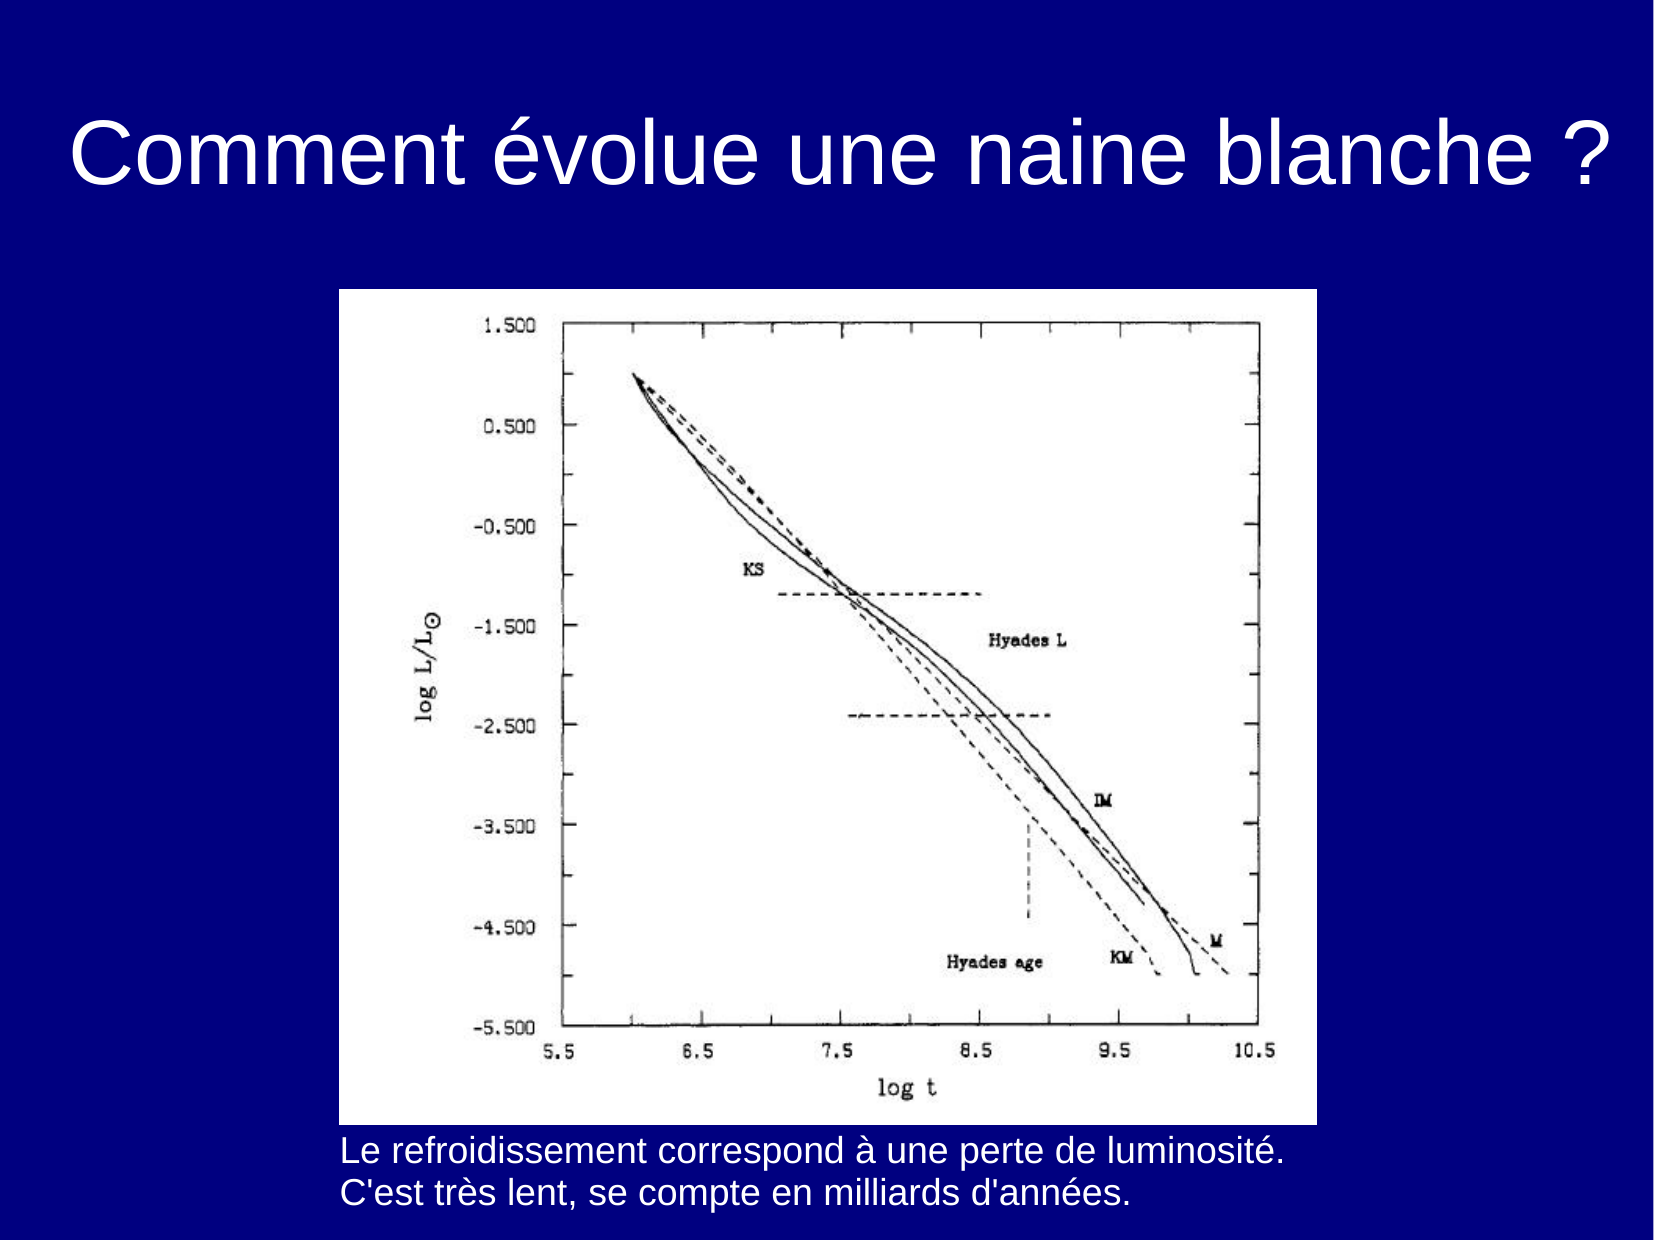

# Comment évolue une naine blanche ?
Le refroidissement correspond à une perte de luminosité.
C'est très lent, se compte en milliards d'années.